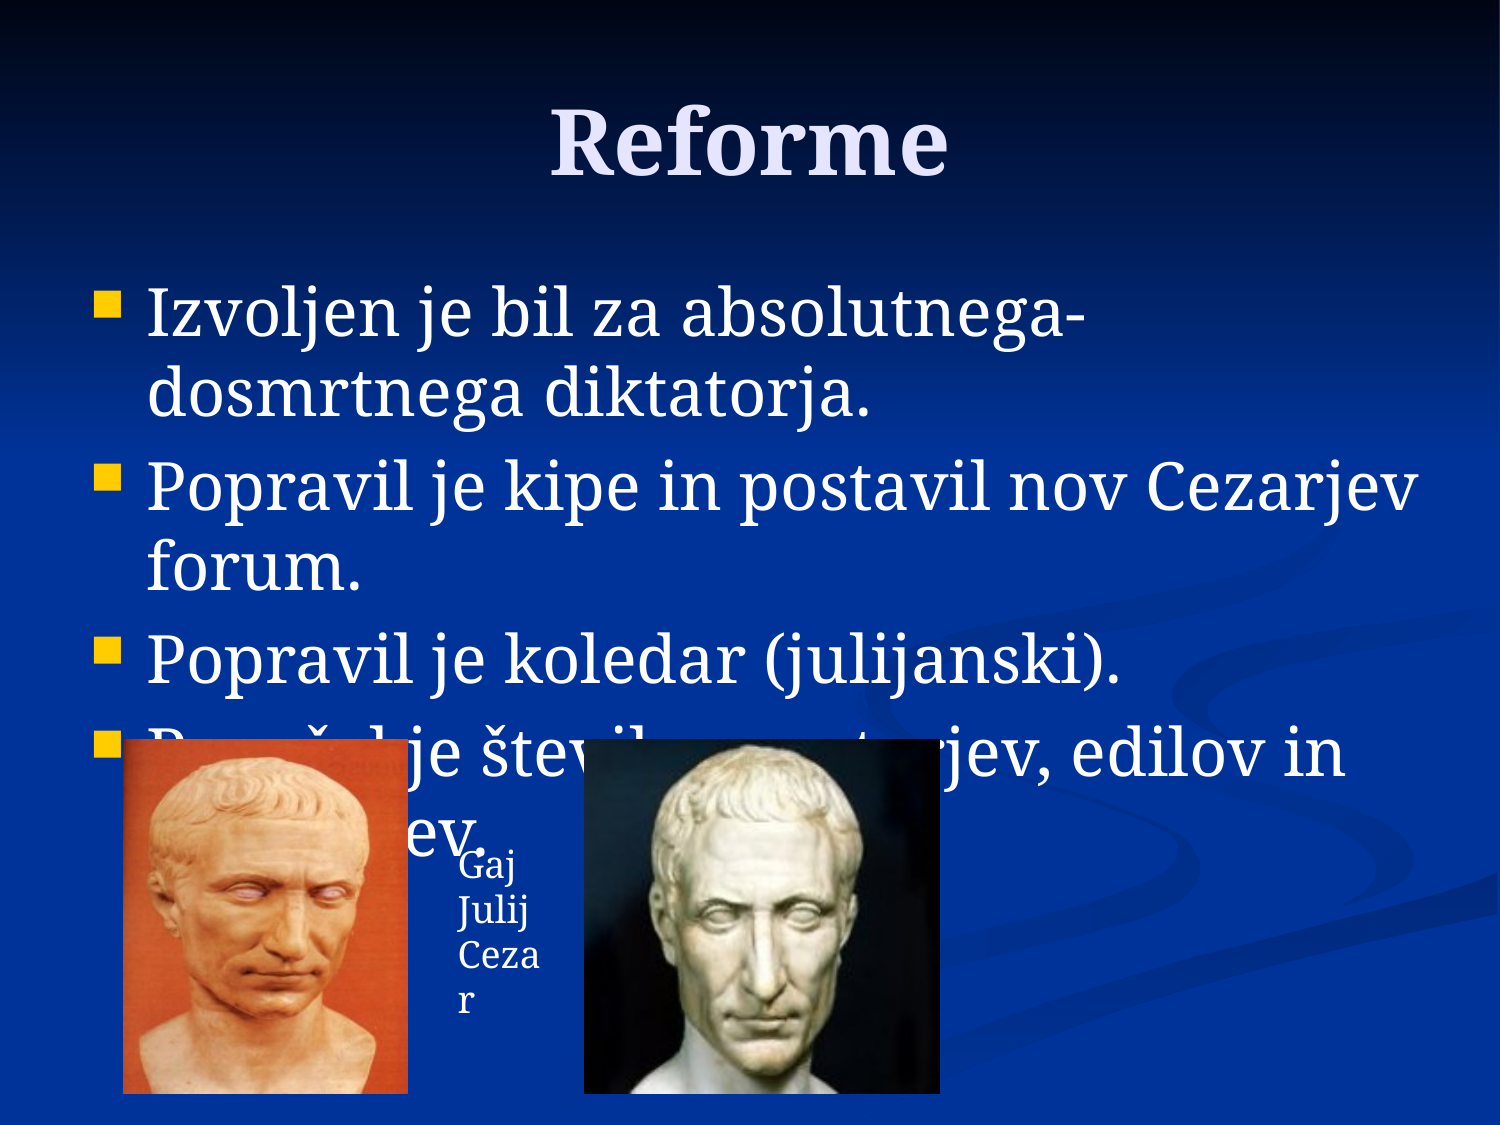

# Reforme
Izvoljen je bil za absolutnega-dosmrtnega diktatorja.
Popravil je kipe in postavil nov Cezarjev forum.
Popravil je koledar (julijanski).
Povečal je število senatorjev, edilov in kvestorjev.
Gaj Julij Cezar